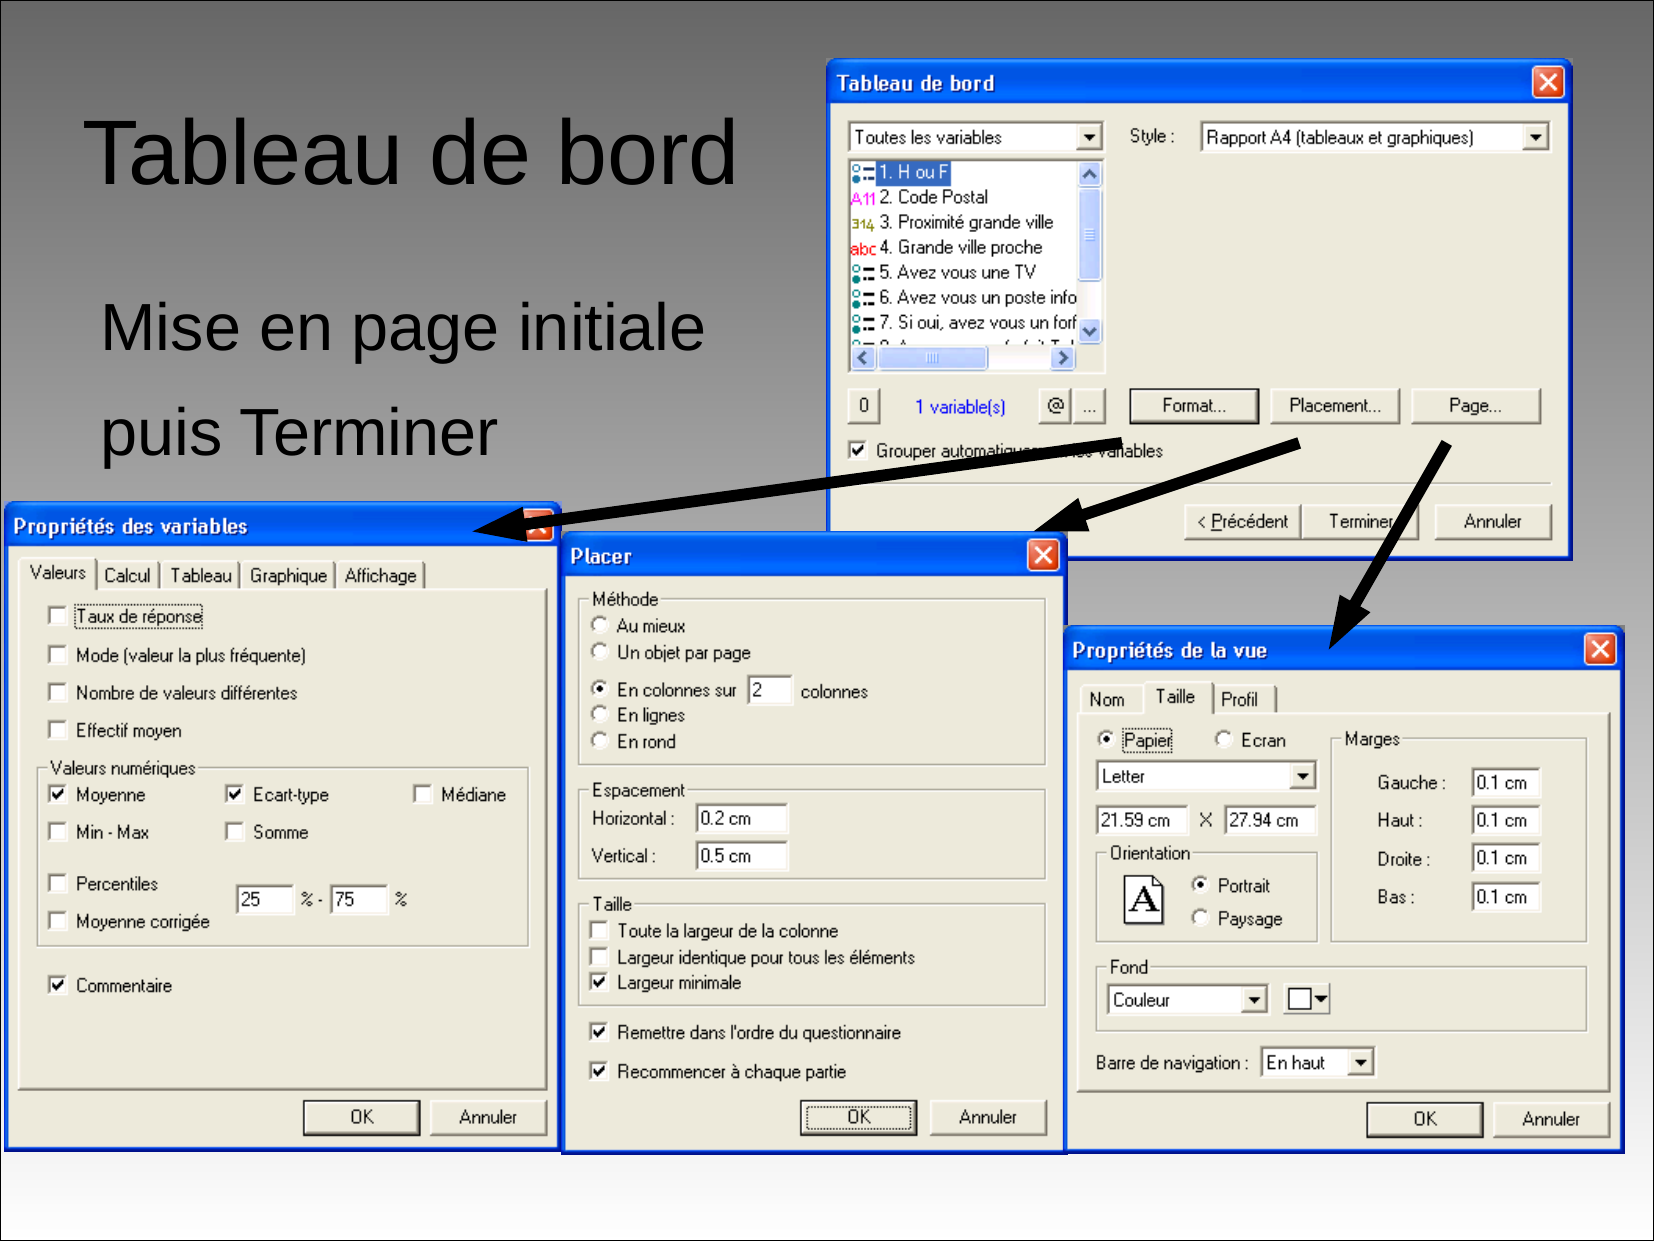

# Tableau de bord
Mise en page initiale
puis Terminer